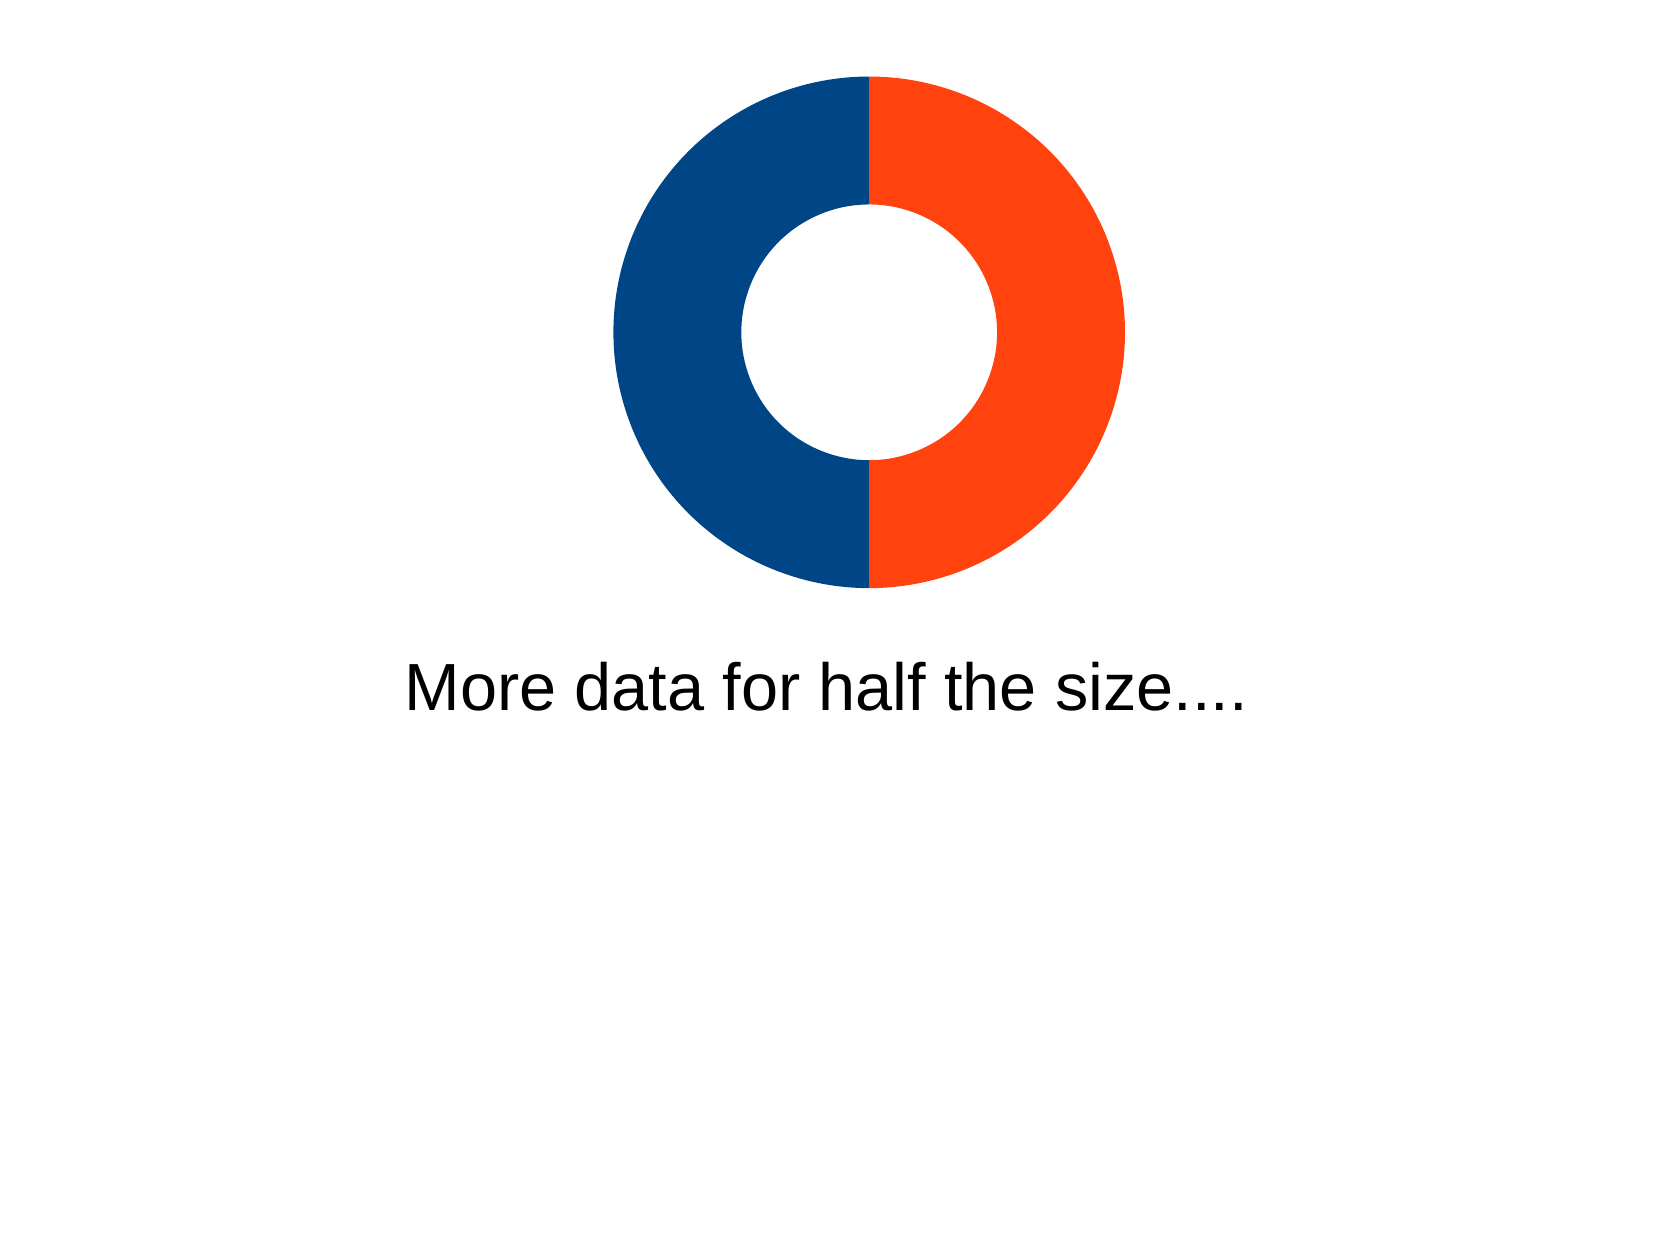

### Chart
| Category | Columna 1 |
|---|---|
| Fila 1 | 50.0 |
| Fila 2 | 50.0 |# More data for half the size....